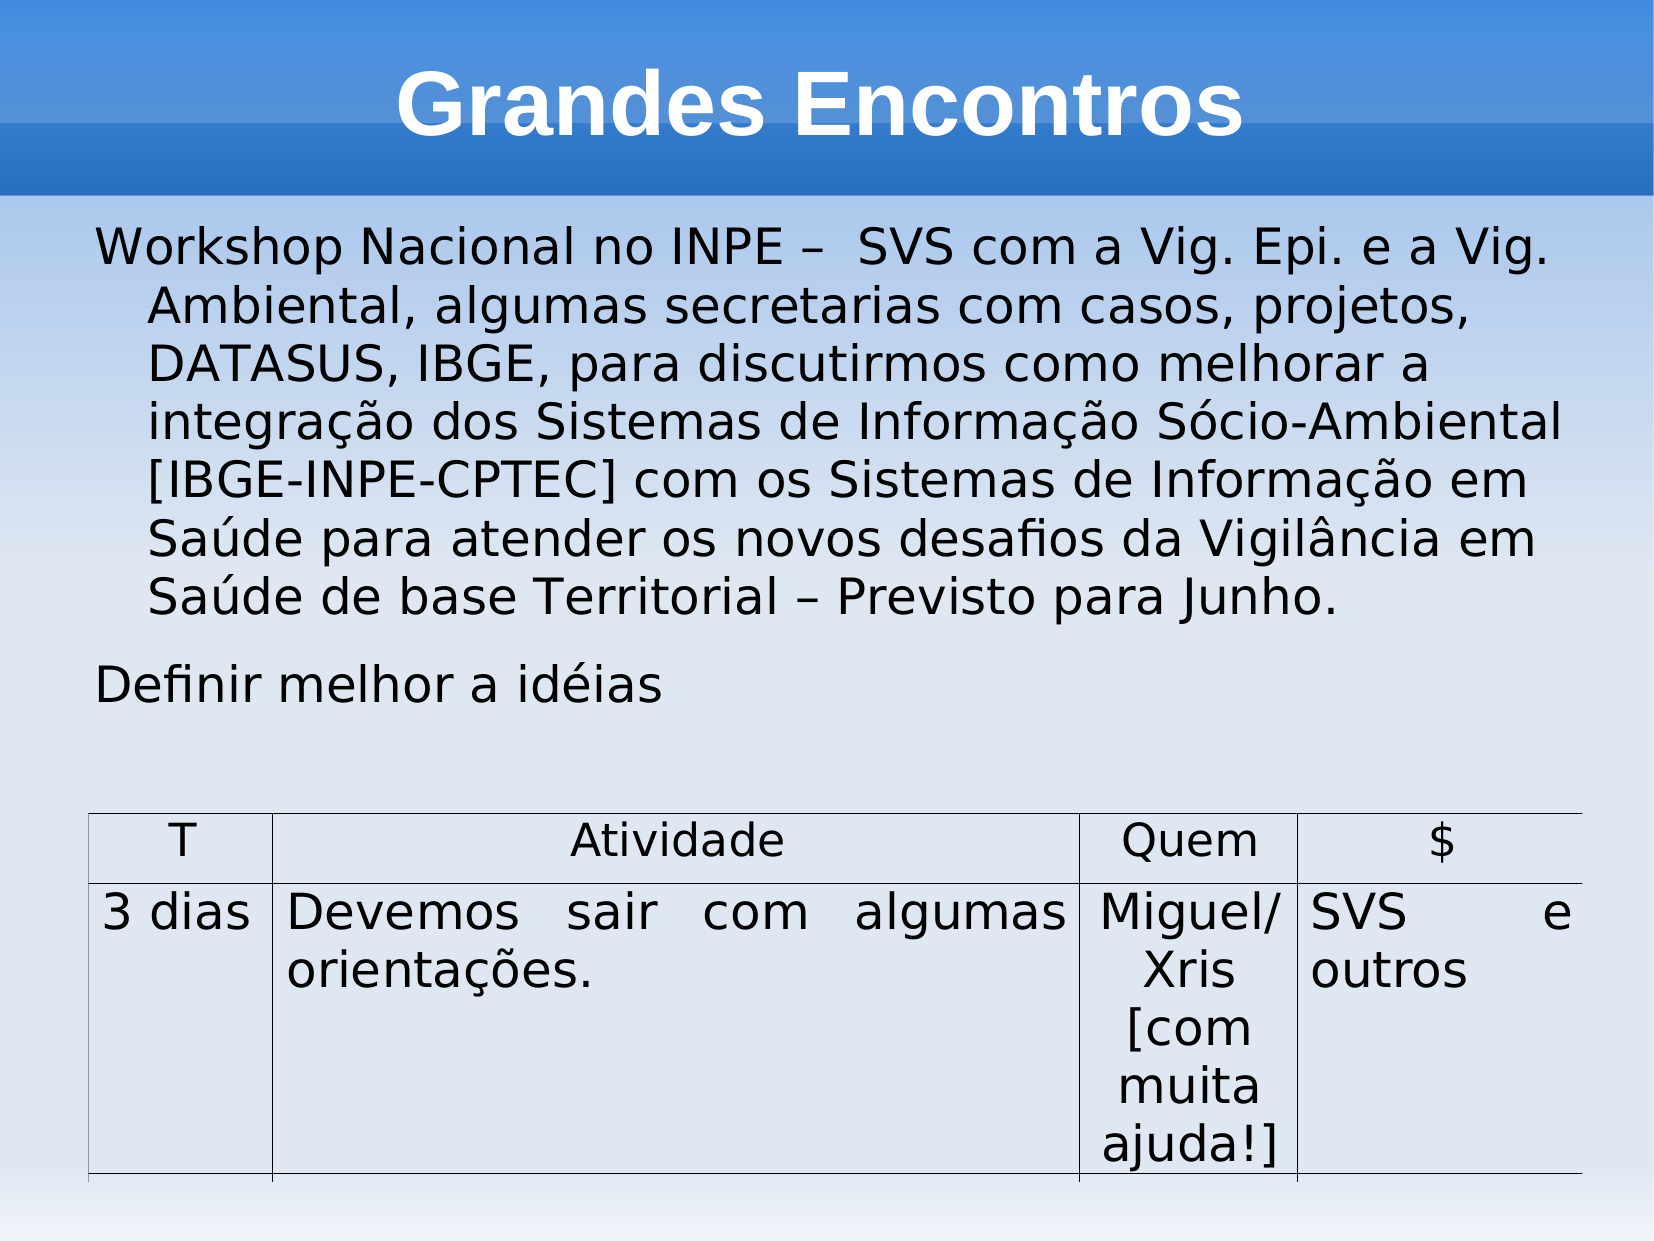

# Grandes Encontros
Workshop Nacional no INPE – SVS com a Vig. Epi. e a Vig. Ambiental, algumas secretarias com casos, projetos, DATASUS, IBGE, para discutirmos como melhorar a integração dos Sistemas de Informação Sócio-Ambiental [IBGE-INPE-CPTEC] com os Sistemas de Informação em Saúde para atender os novos desafios da Vigilância em Saúde de base Territorial – Previsto para Junho.
Definir melhor a idéias